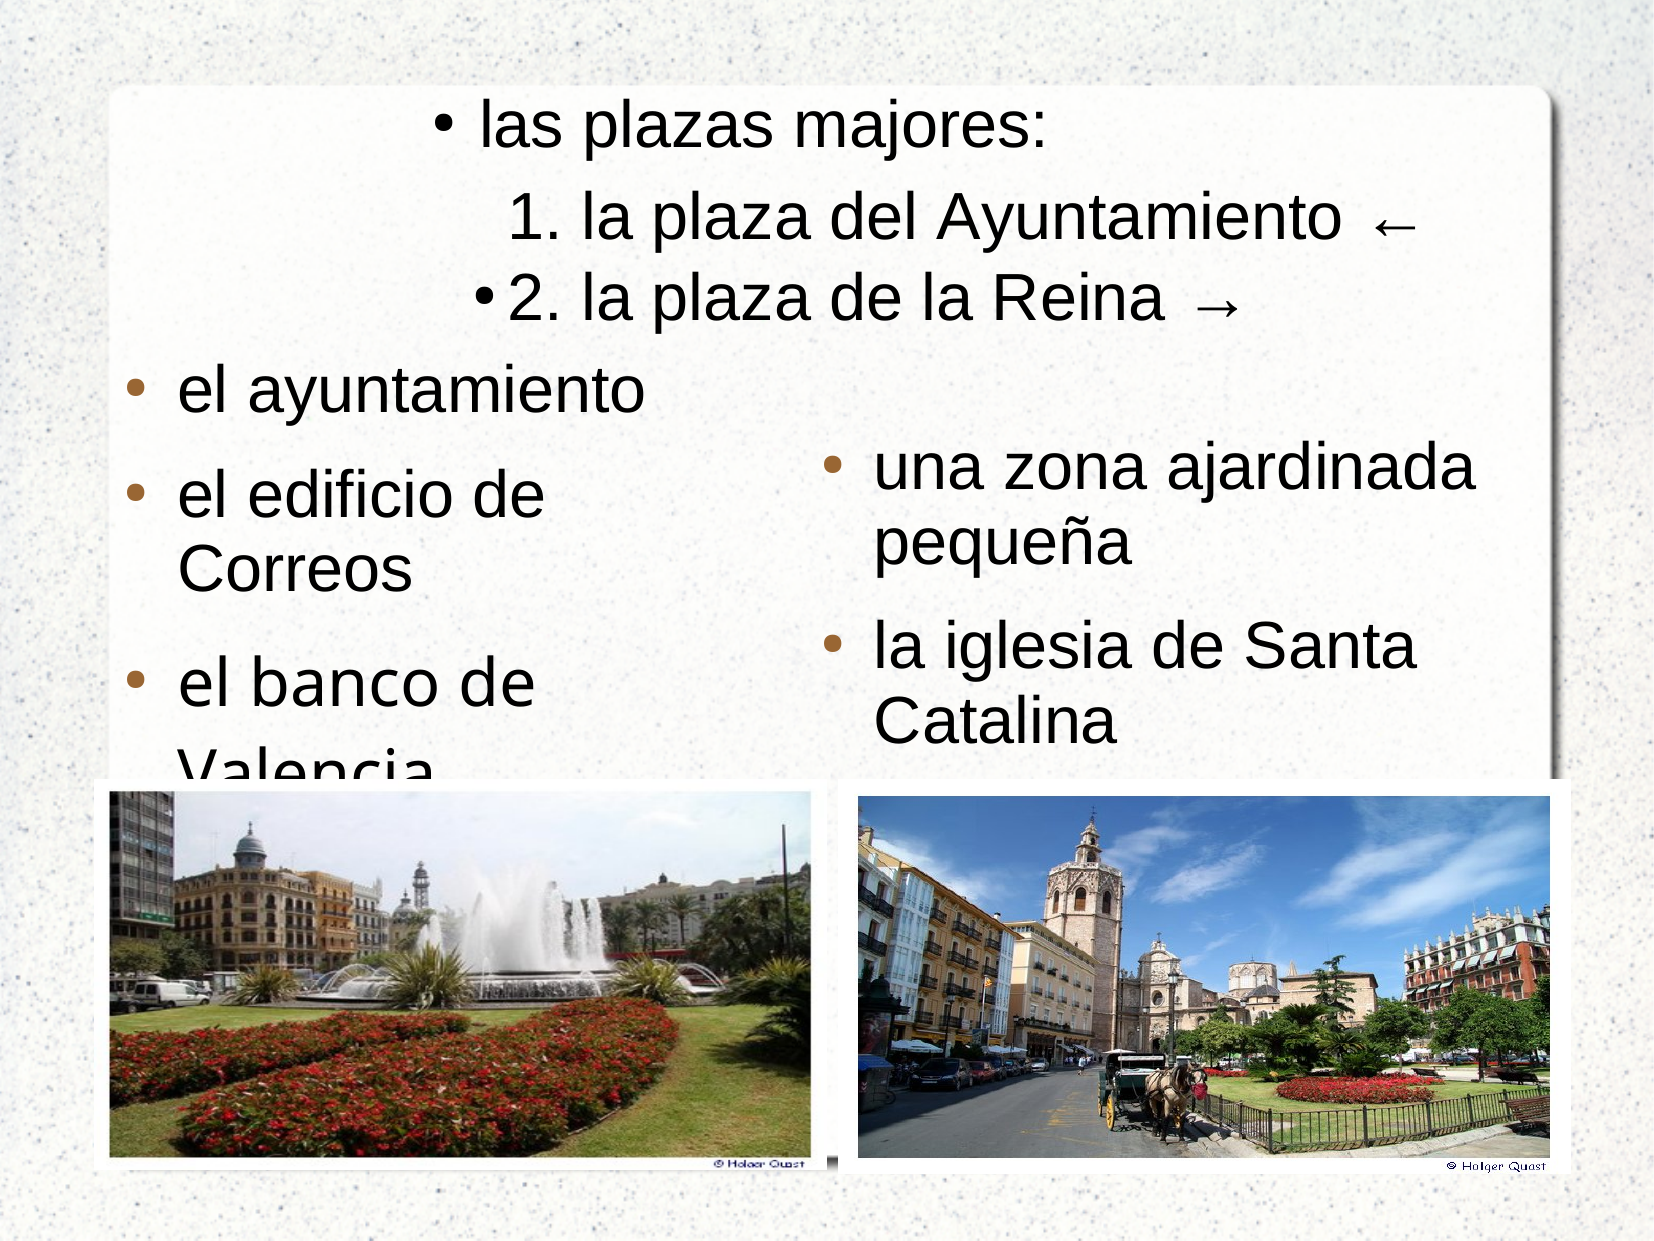

# las plazas majores:
1. la plaza del Ayuntamiento ←
2. la plaza de la Reina →
el ayuntamiento
el edificio de Correos
el banco de Valencia
una zona ajardinada pequeña
la iglesia de Santa Catalina